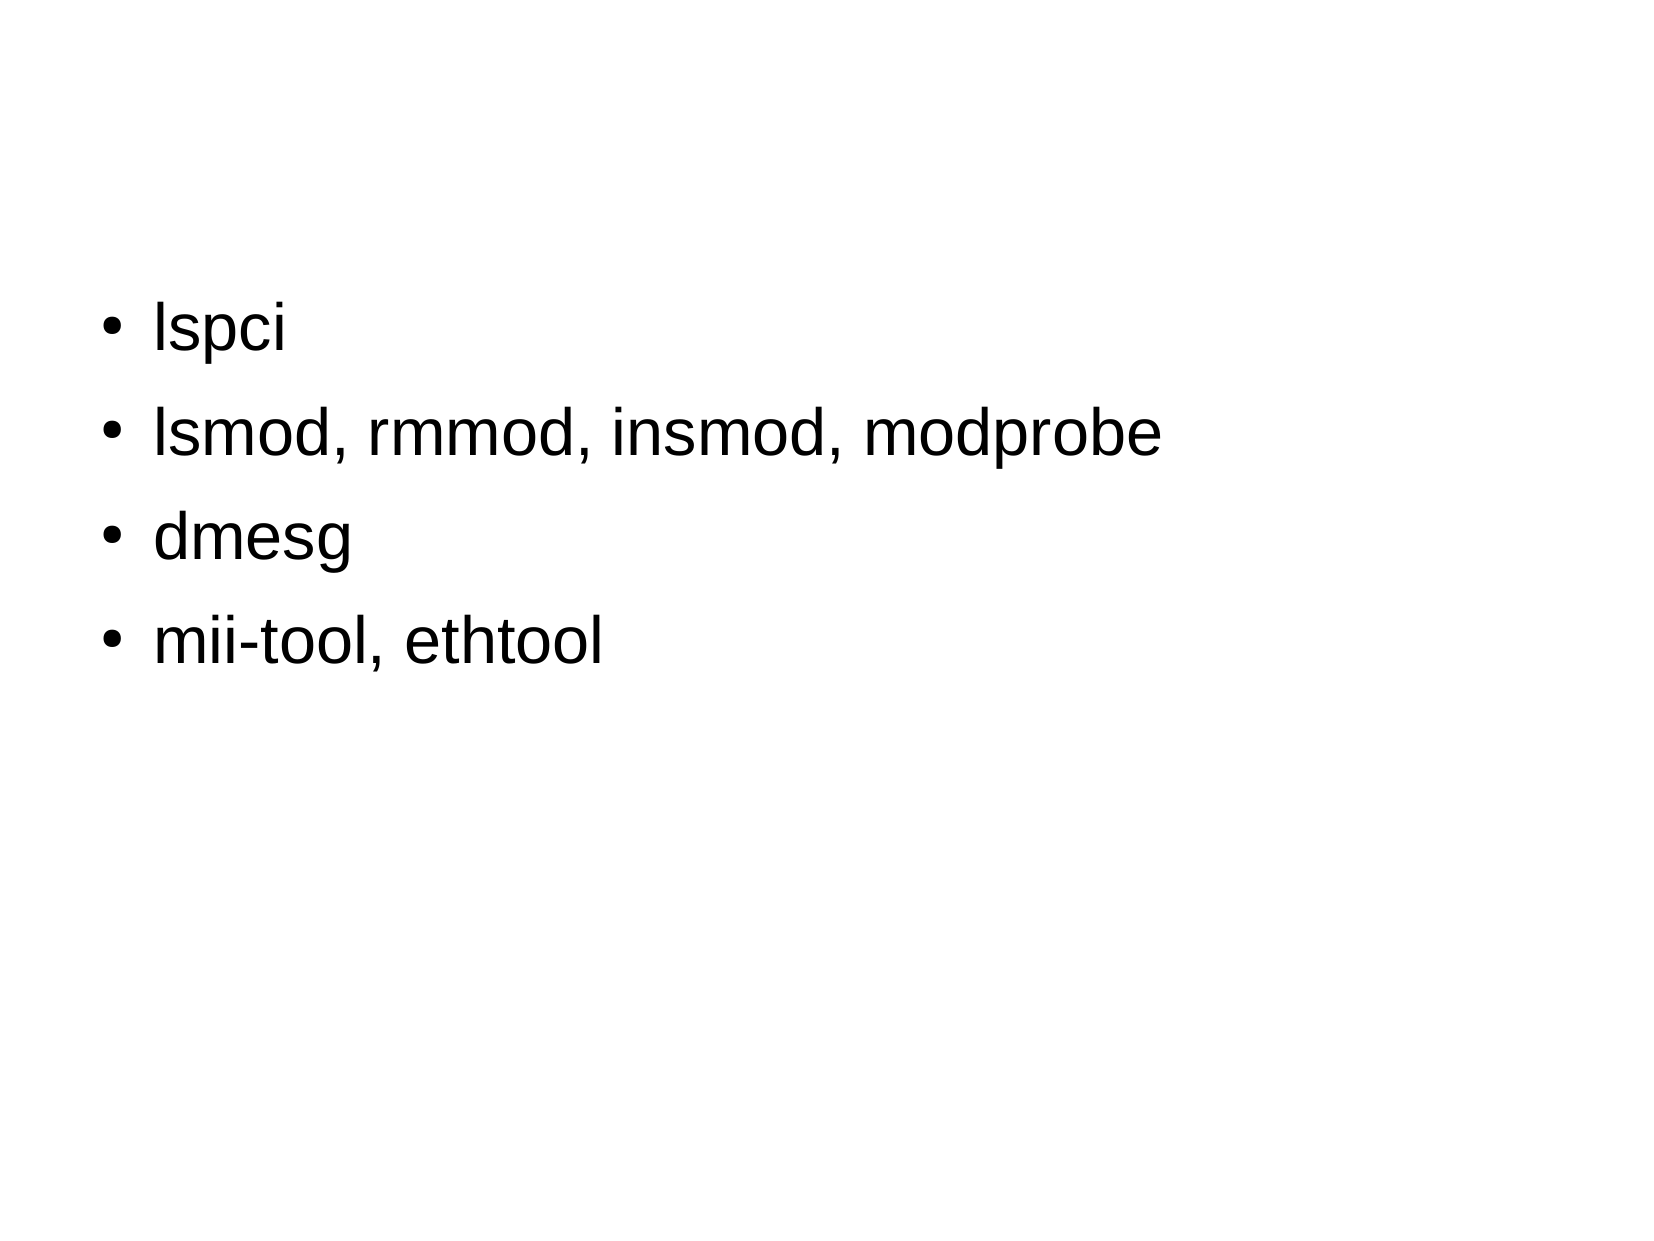

#
lspci
lsmod, rmmod, insmod, modprobe
dmesg
mii-tool, ethtool